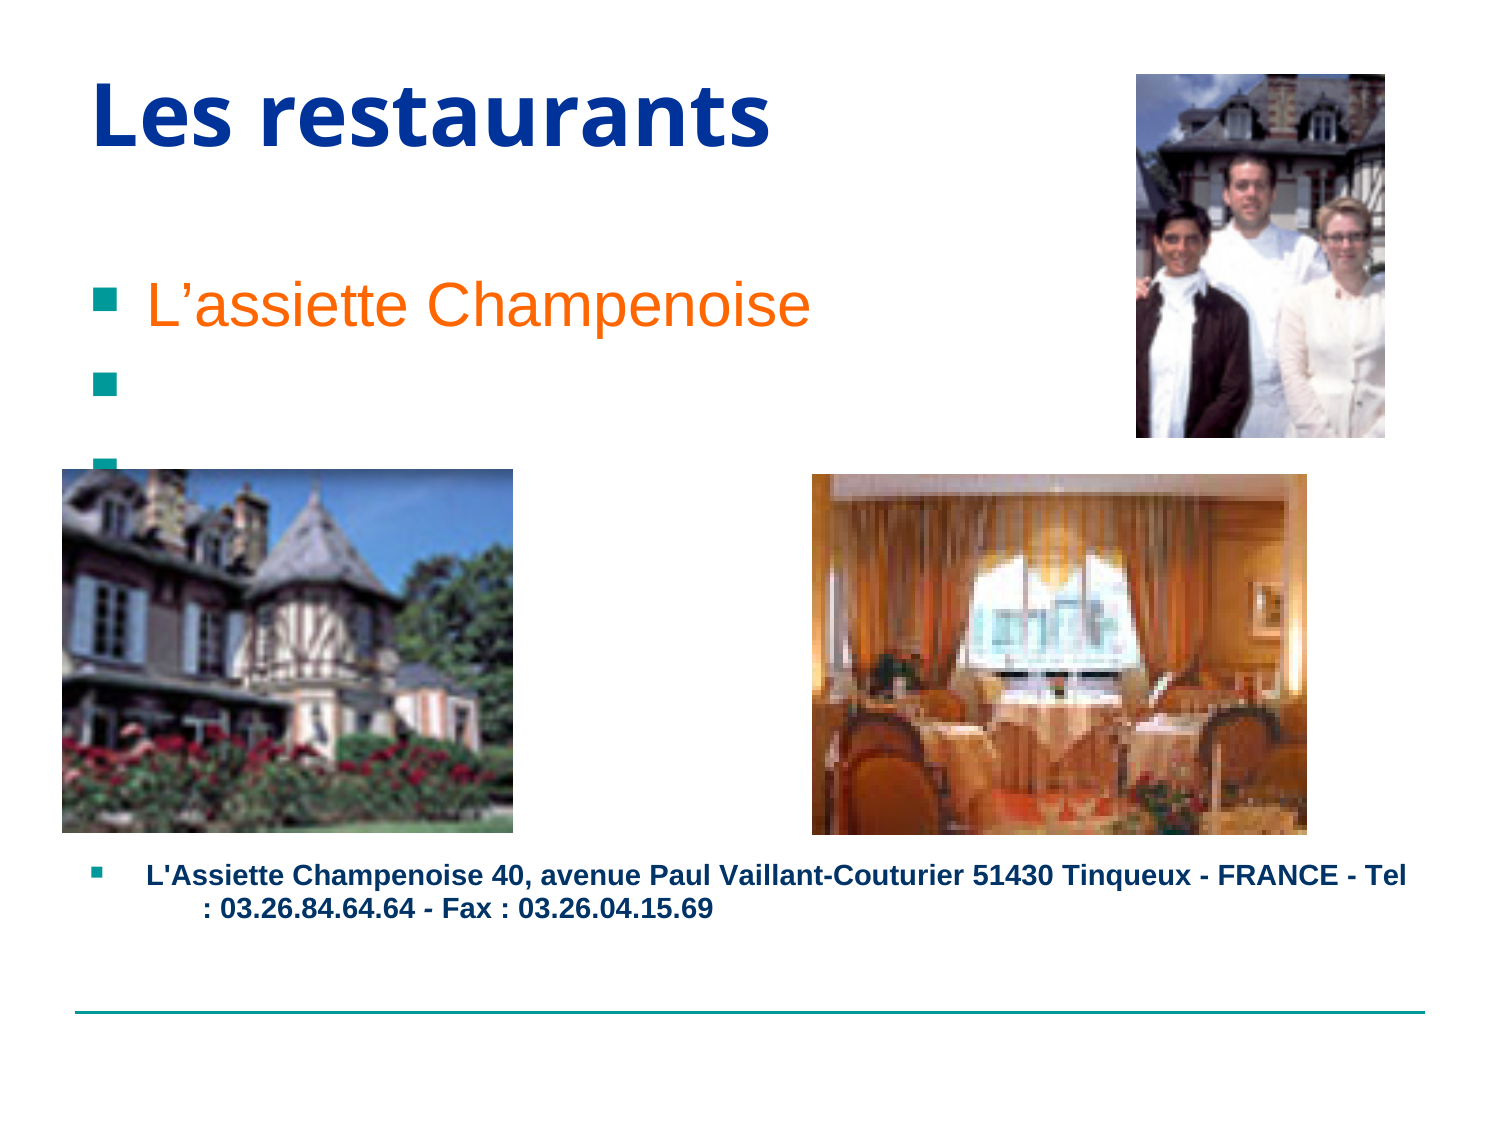

# Les restaurants
L’assiette Champenoise
L'Assiette Champenoise 40, avenue Paul Vaillant-Couturier 51430 Tinqueux - FRANCE - Tel : 03.26.84.64.64 - Fax : 03.26.04.15.69